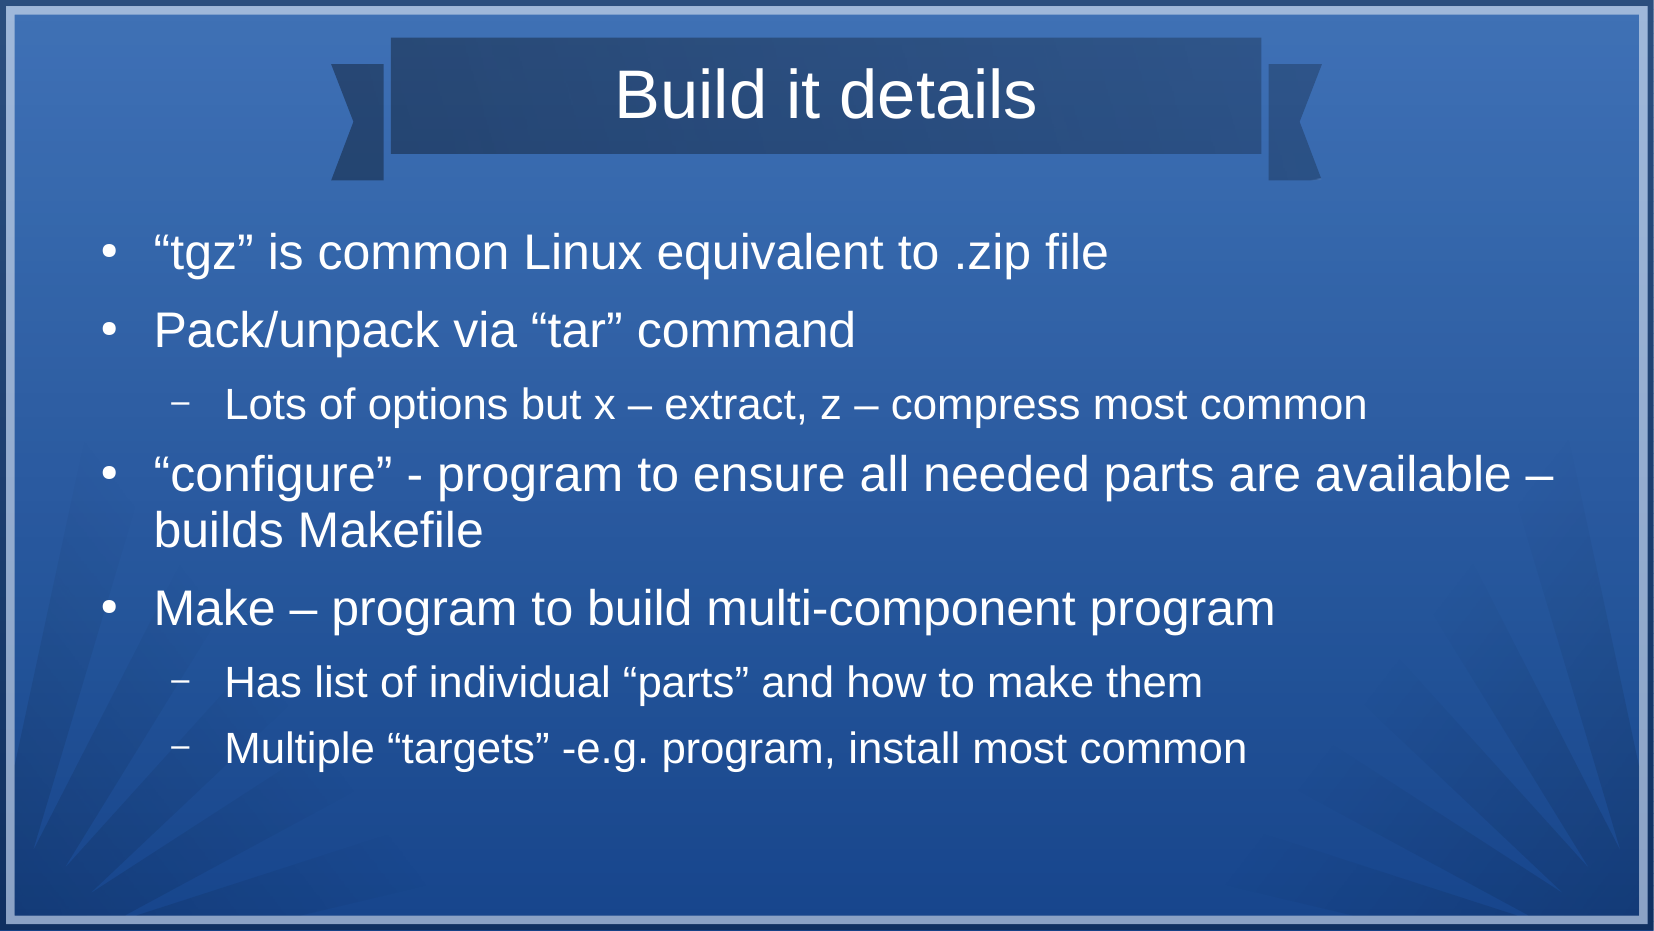

# Build it details
“tgz” is common Linux equivalent to .zip file
Pack/unpack via “tar” command
Lots of options but x – extract, z – compress most common
“configure” - program to ensure all needed parts are available – builds Makefile
Make – program to build multi-component program
Has list of individual “parts” and how to make them
Multiple “targets” -e.g. program, install most common